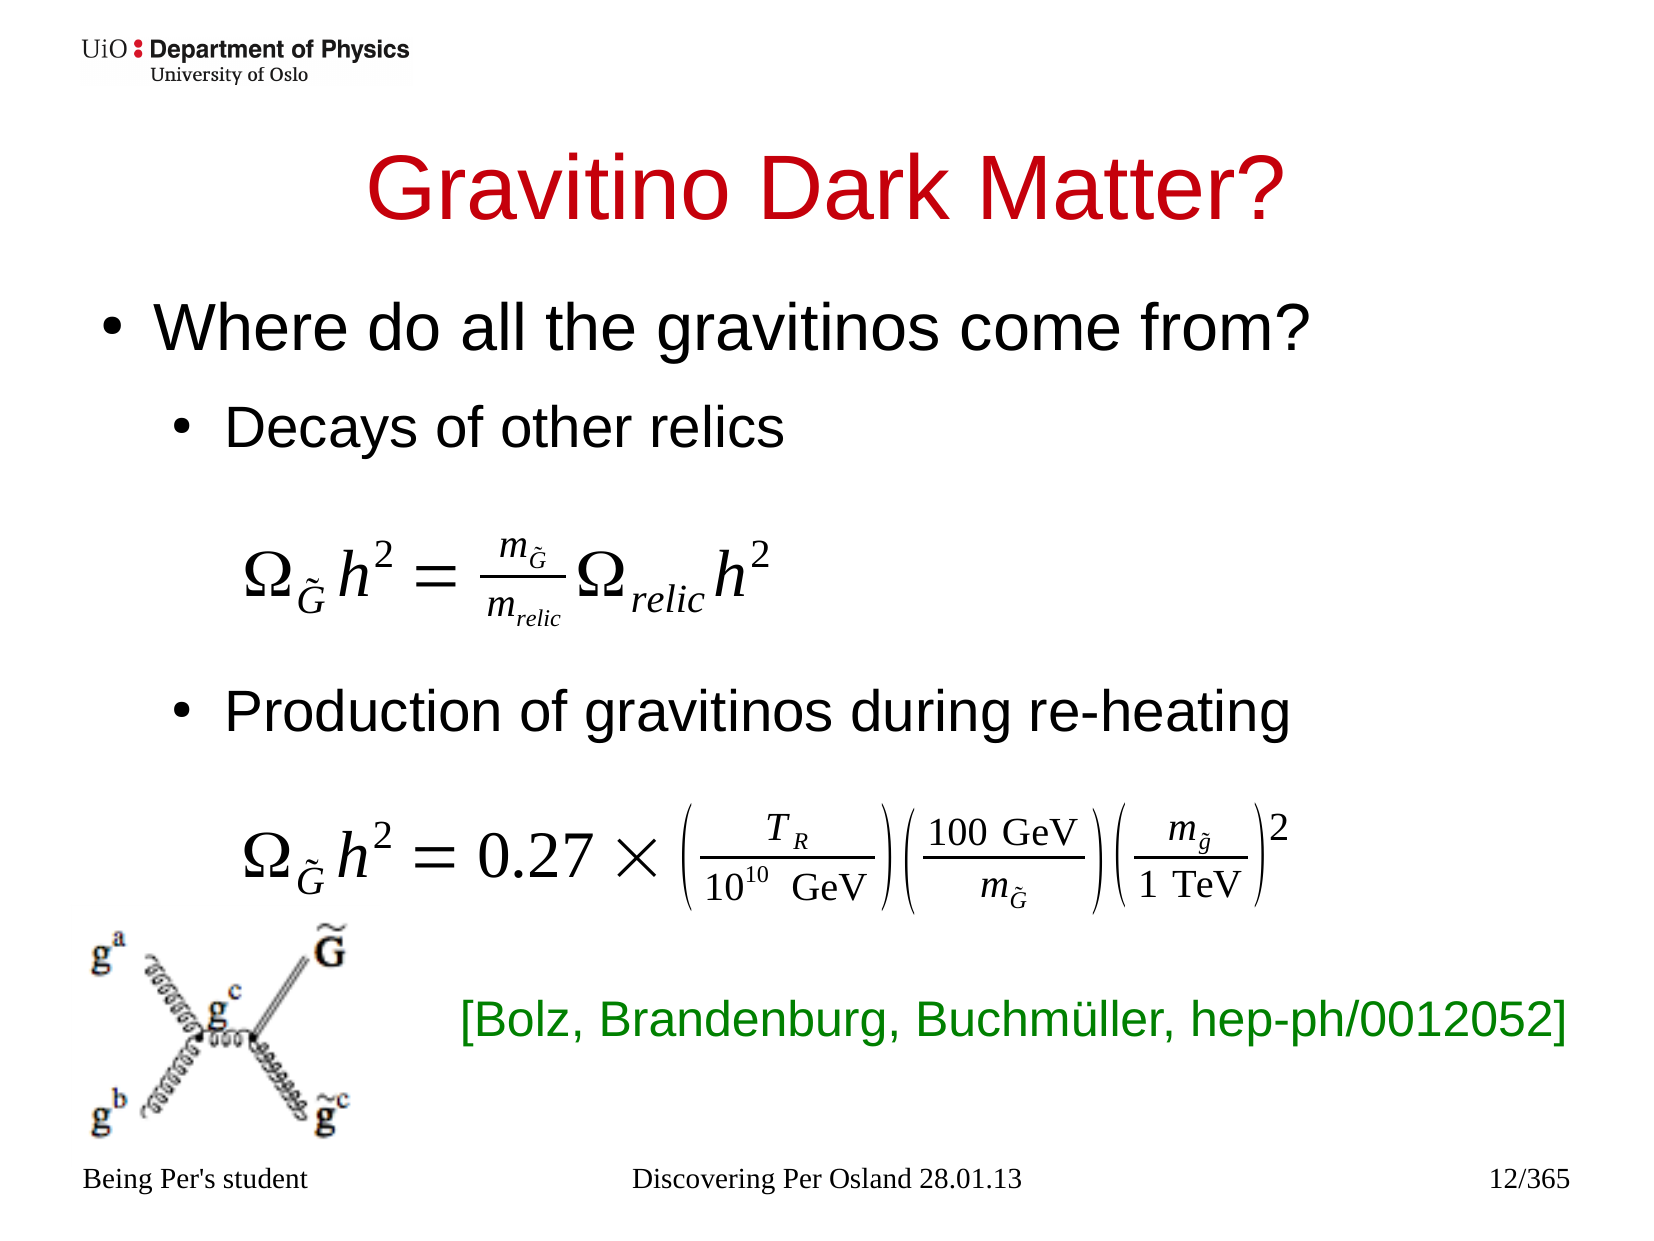

# Gravitino Dark Matter?
Where do all the gravitinos come from?
Decays of other relics
Production of gravitinos during re-heating
[Bolz, Brandenburg, Buchmüller, hep-ph/0012052]
Being Per's student
Discovering Per Osland 28.01.13
12